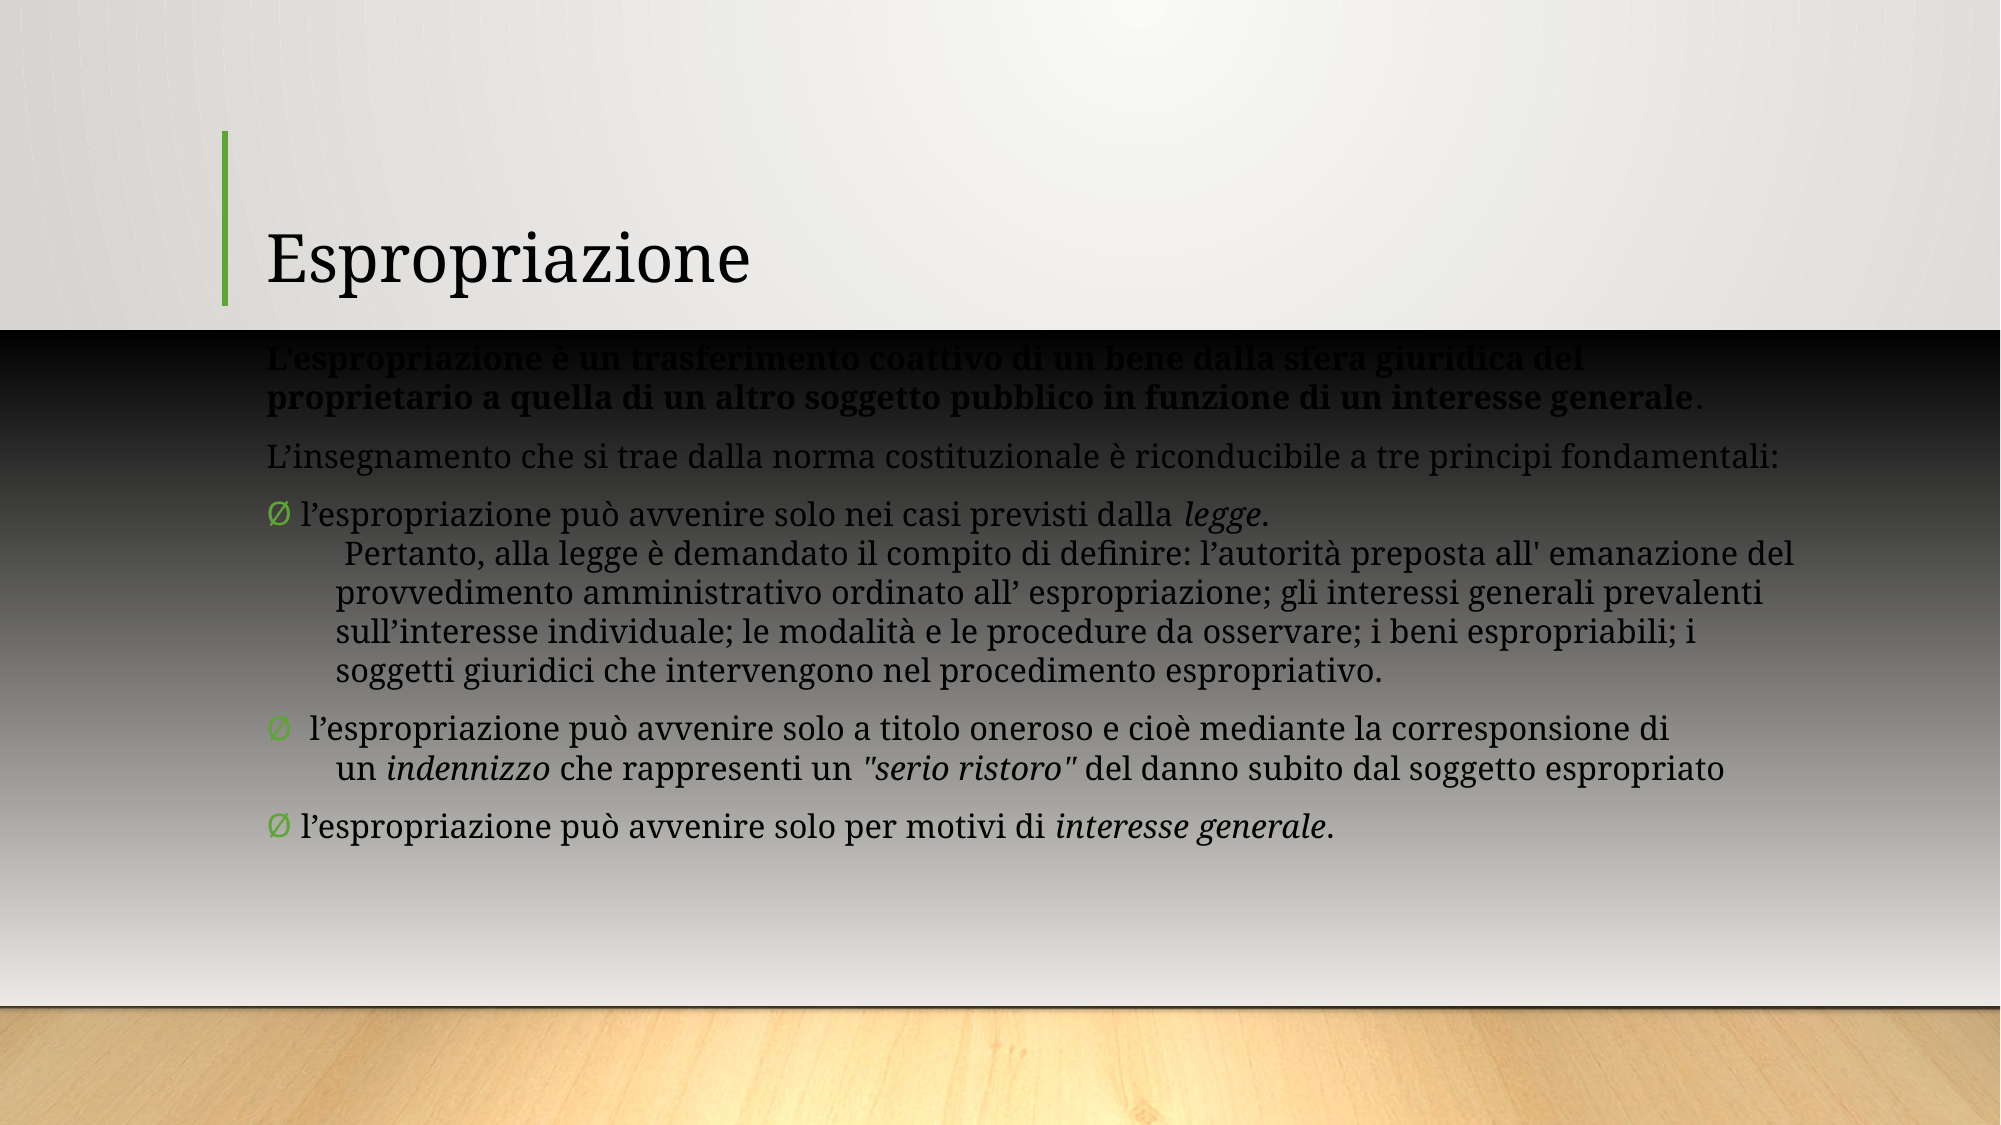

# Espropriazione
L’espropriazione è un trasferimento coattivo di un bene dalla sfera giuridica del proprietario a quella di un altro soggetto pubblico in funzione di un interesse generale.
L’insegnamento che si trae dalla norma costituzionale è riconducibile a tre principi fondamentali:
l’espropriazione può avvenire solo nei casi previsti dalla legge.
 Pertanto, alla legge è demandato il compito di definire: l’autorità preposta all' emanazione del provvedimento amministrativo ordinato all’ espropriazione; gli interessi generali prevalenti sull’interesse individuale; le modalità e le procedure da osservare; i beni espropriabili; i soggetti giuridici che intervengono nel procedimento espropriativo.
 l’espropriazione può avvenire solo a titolo oneroso e cioè mediante la corresponsione di un indennizzo che rappresenti un "serio ristoro" del danno subito dal soggetto espropriato
l’espropriazione può avvenire solo per motivi di interesse generale.